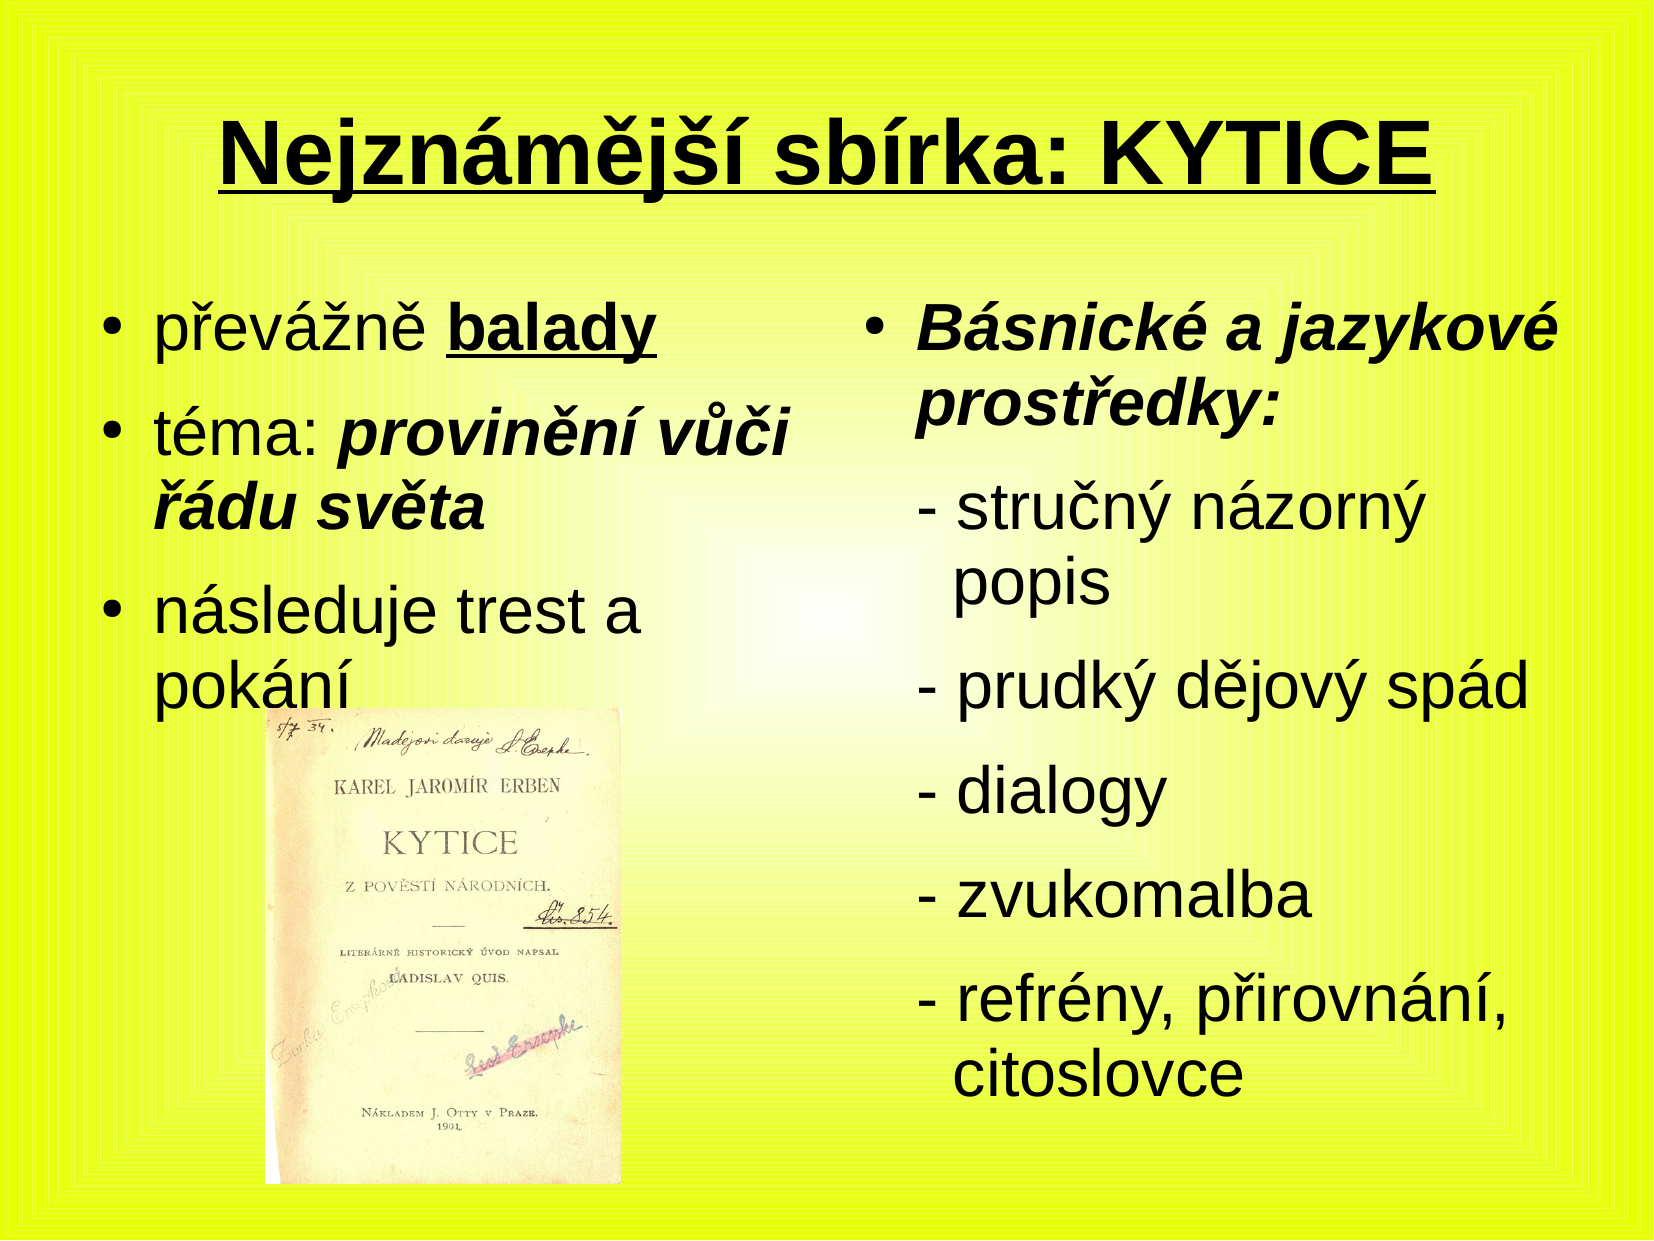

# Nejznámější sbírka: KYTICE
převážně balady
téma: provinění vůči řádu světa
následuje trest a pokání
Básnické a jazykové prostředky:
- stručný názorný
 popis
- prudký dějový spád
- dialogy
- zvukomalba
- refrény, přirovnání,
 citoslovce